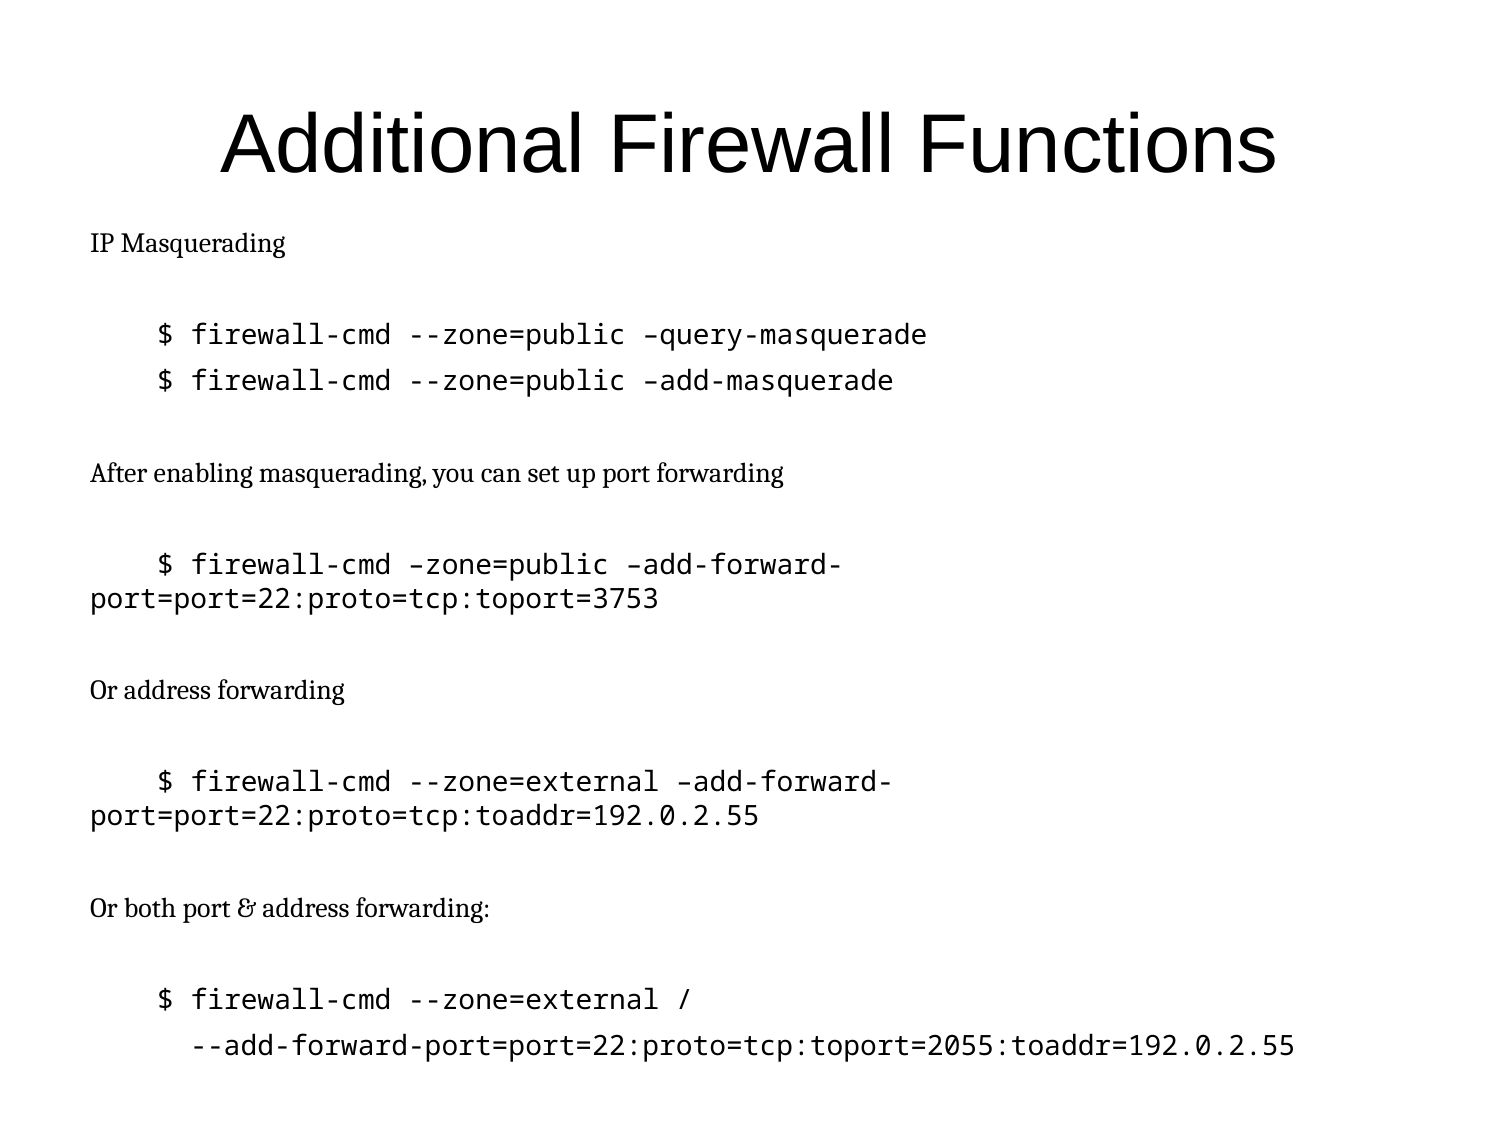

# Additional Firewall Functions
IP Masquerading
 $ firewall-cmd --zone=public –query-masquerade
 $ firewall-cmd --zone=public –add-masquerade
After enabling masquerading, you can set up port forwarding
 $ firewall-cmd –zone=public –add-forward-port=port=22:proto=tcp:toport=3753
Or address forwarding
 $ firewall-cmd --zone=external –add-forward-port=port=22:proto=tcp:toaddr=192.0.2.55
Or both port & address forwarding:
 $ firewall-cmd --zone=external /
 --add-forward-port=port=22:proto=tcp:toport=2055:toaddr=192.0.2.55